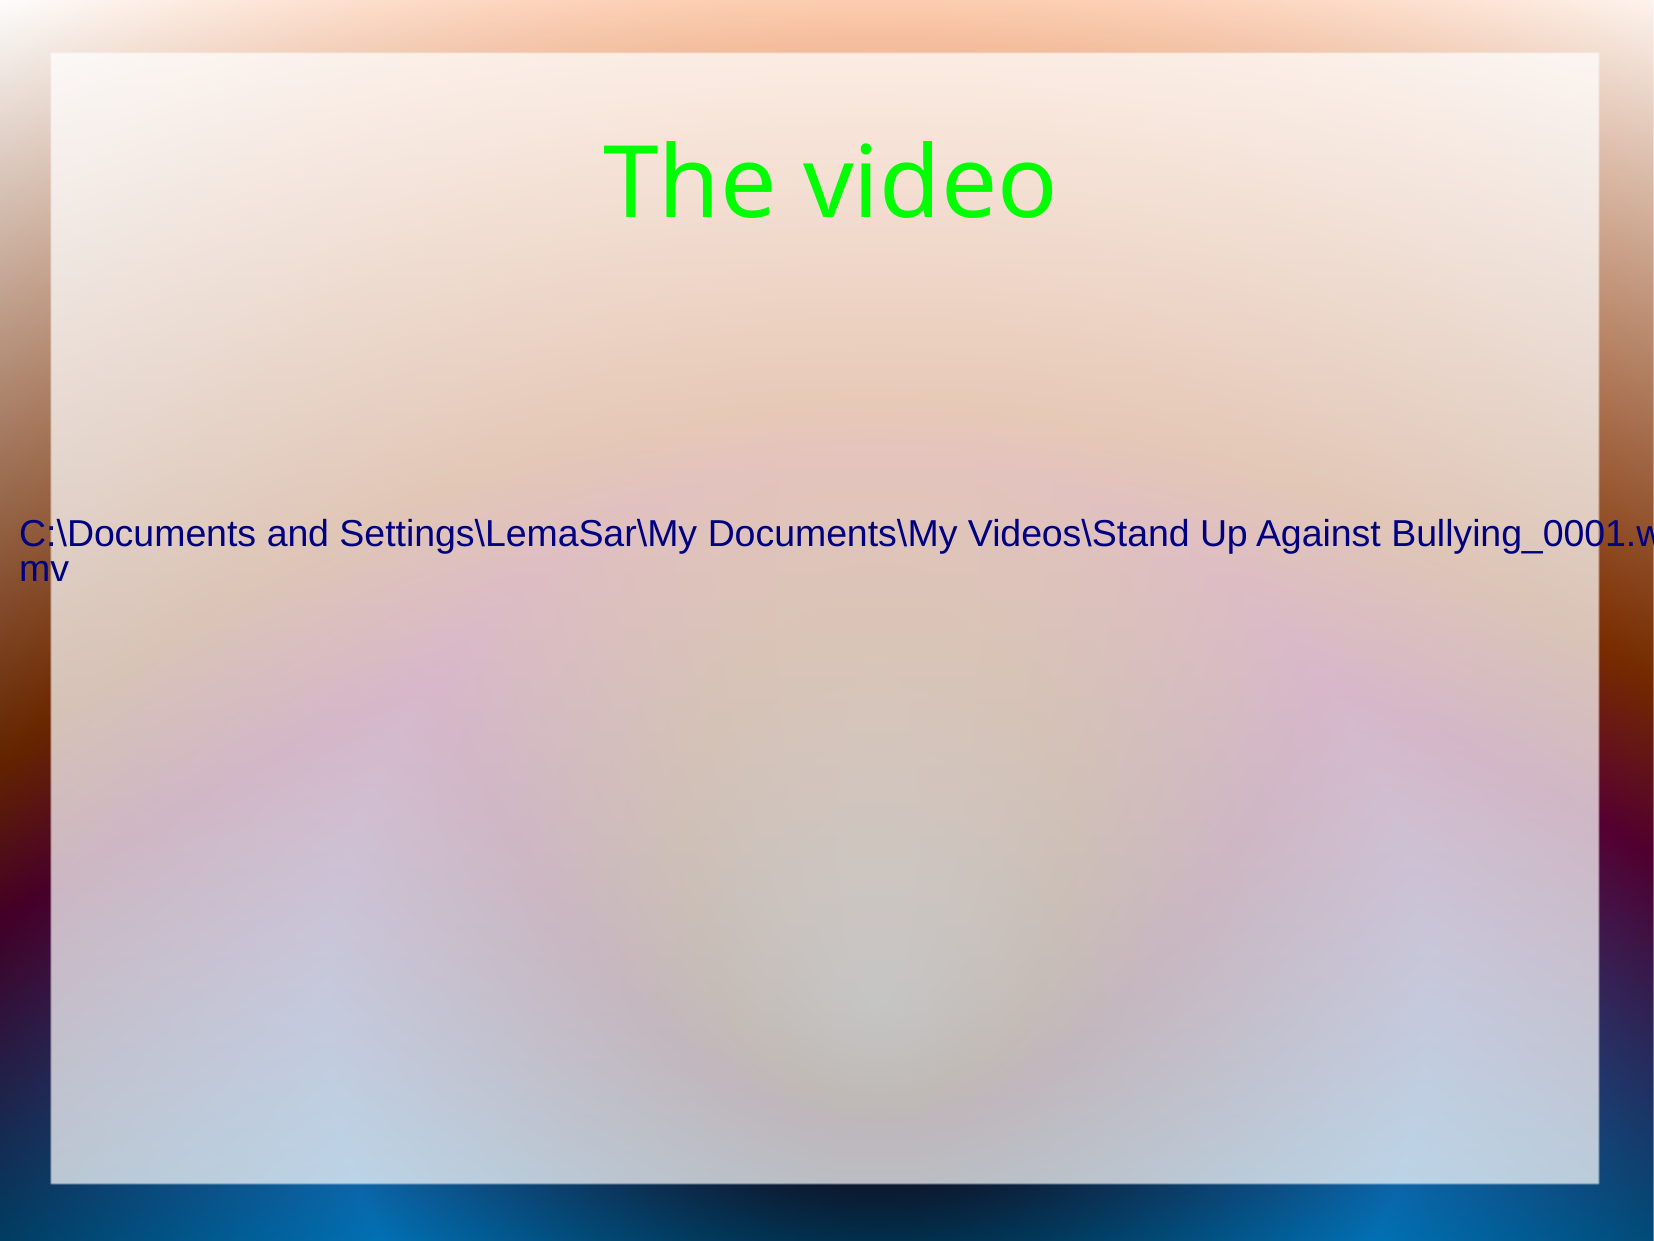

# The video
C:\Documents and Settings\LemaSar\My Documents\My Videos\Stand Up Against Bullying_0001.wmv